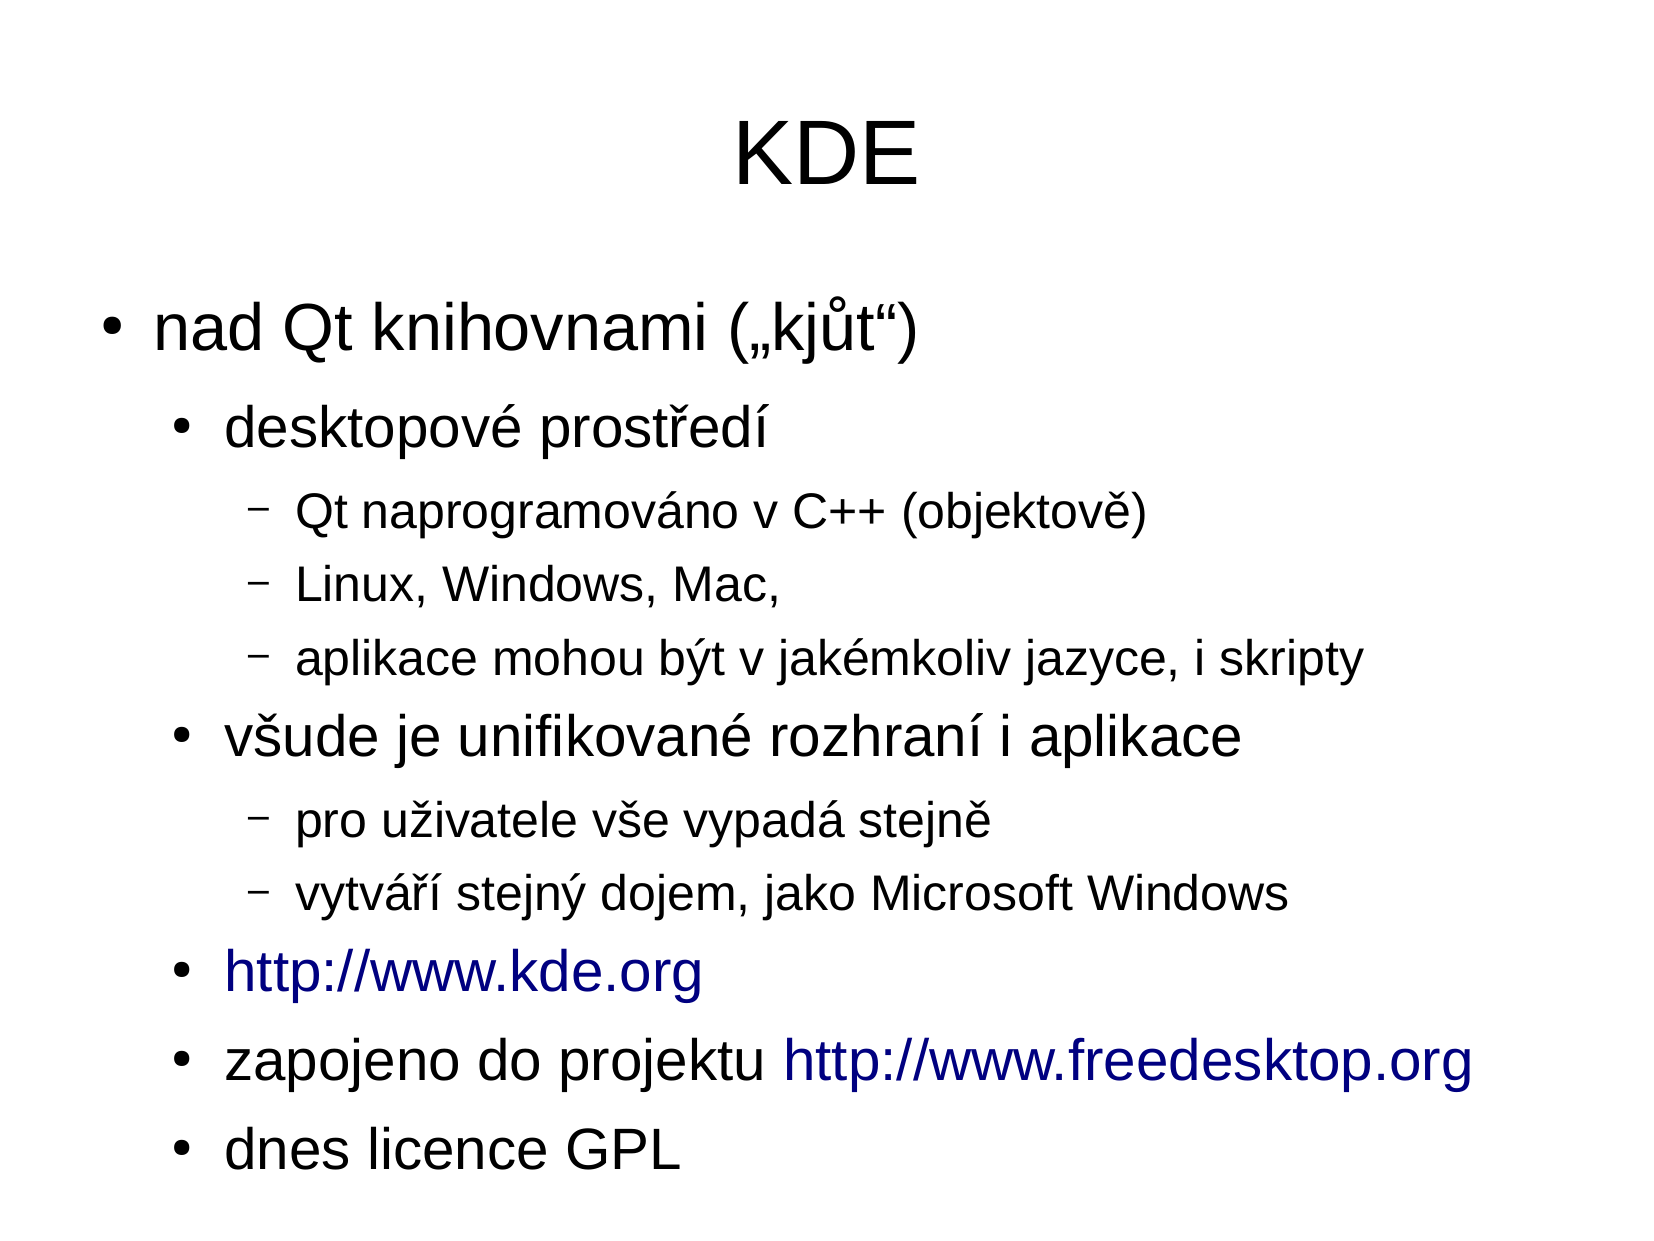

# KDE
nad Qt knihovnami („kjůt“)
desktopové prostředí
Qt naprogramováno v C++ (objektově)
Linux, Windows, Mac,
aplikace mohou být v jakémkoliv jazyce, i skripty
všude je unifikované rozhraní i aplikace
pro uživatele vše vypadá stejně
vytváří stejný dojem, jako Microsoft Windows
http://www.kde.org
zapojeno do projektu http://www.freedesktop.org
dnes licence GPL